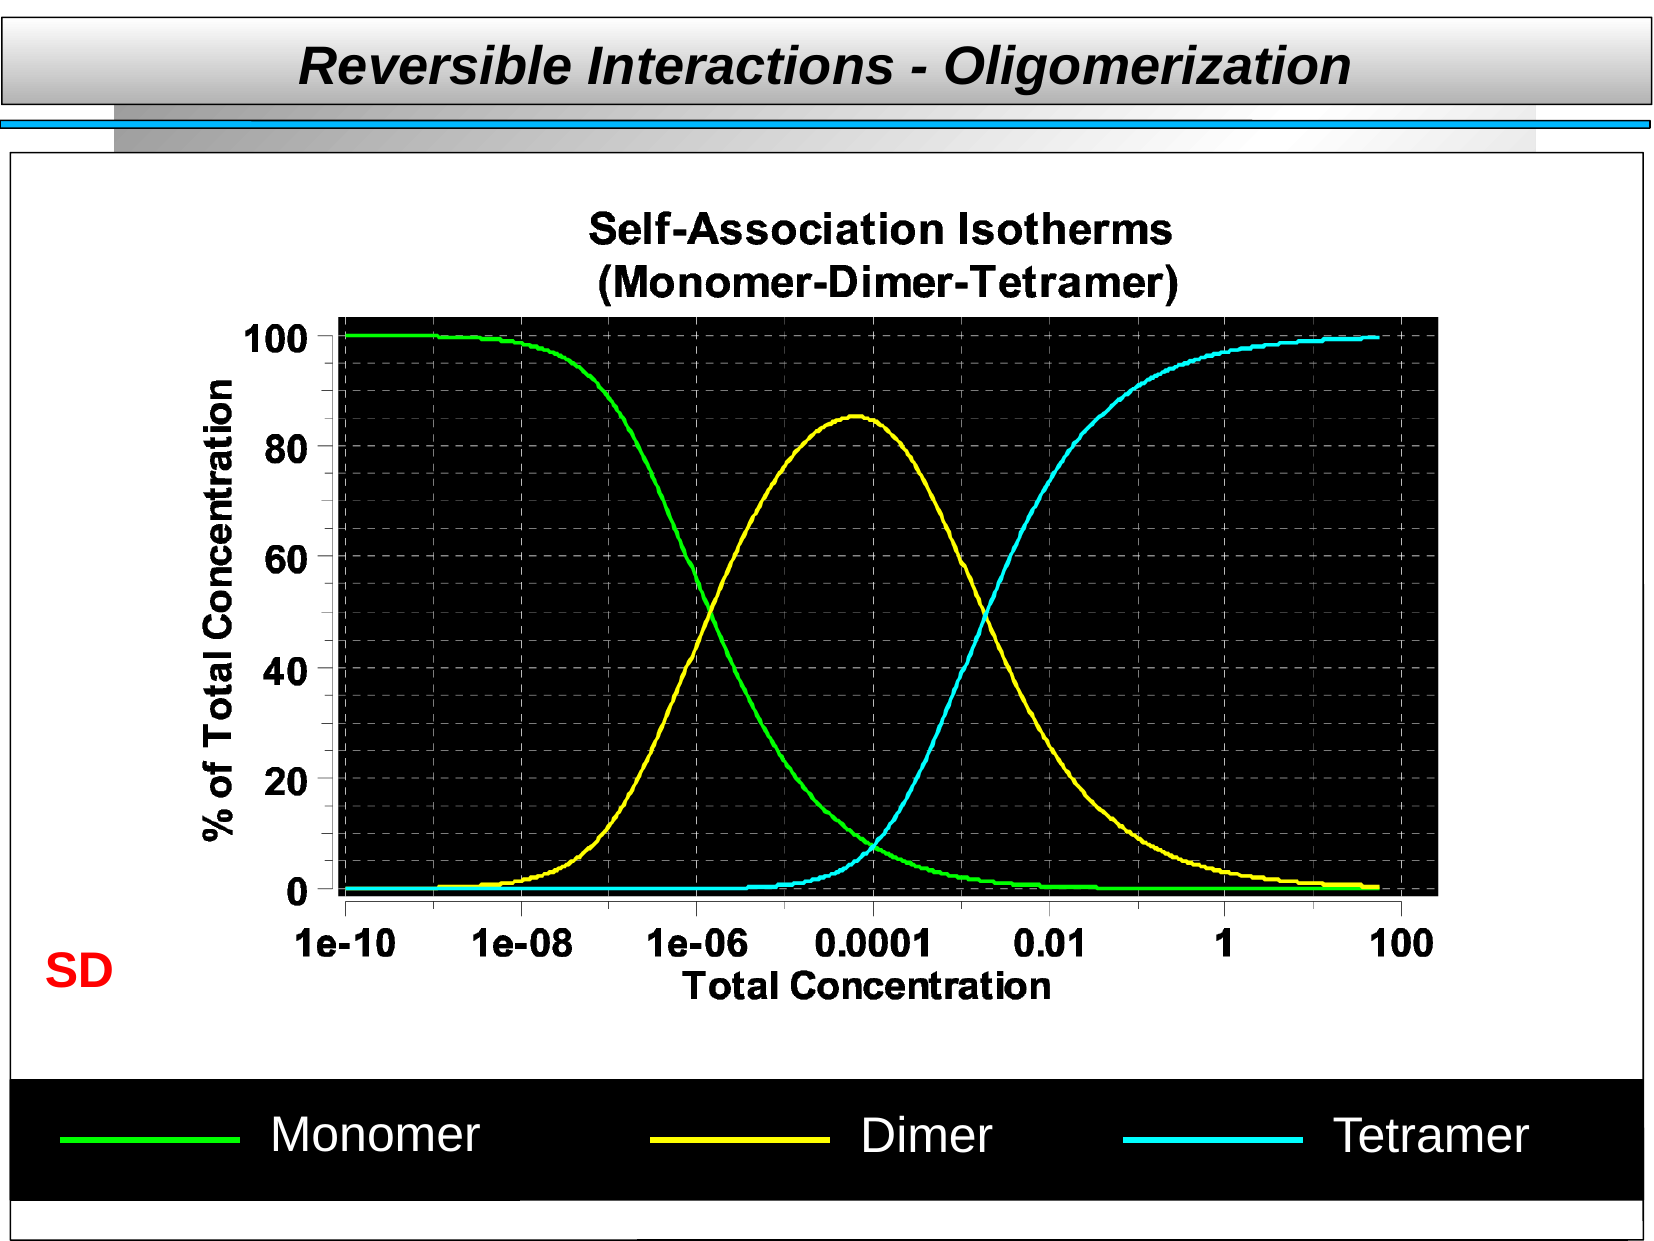

Reversible Interactions - Oligomerization
SD
Monomer
Dimer
Tetramer